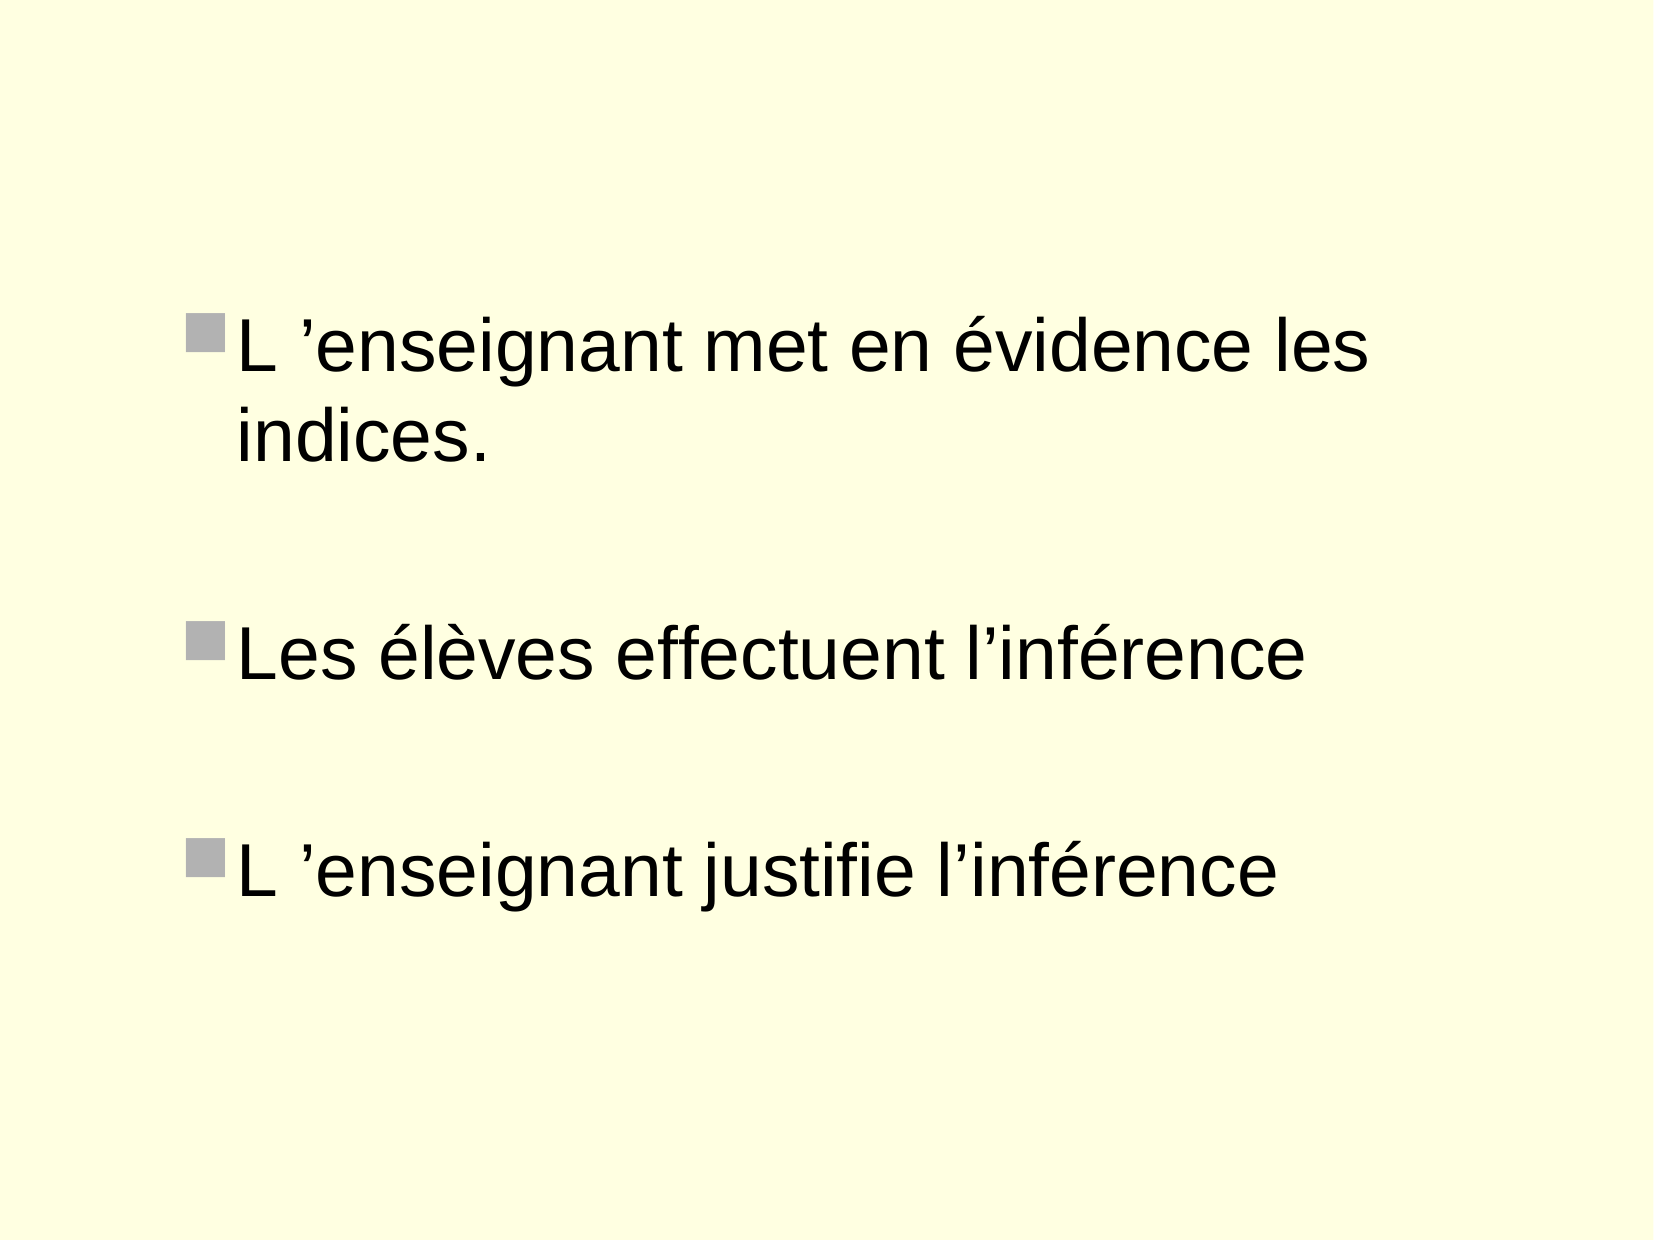

#
L ’enseignant met en évidence les indices.
Les élèves effectuent l’inférence
L ’enseignant justifie l’inférence